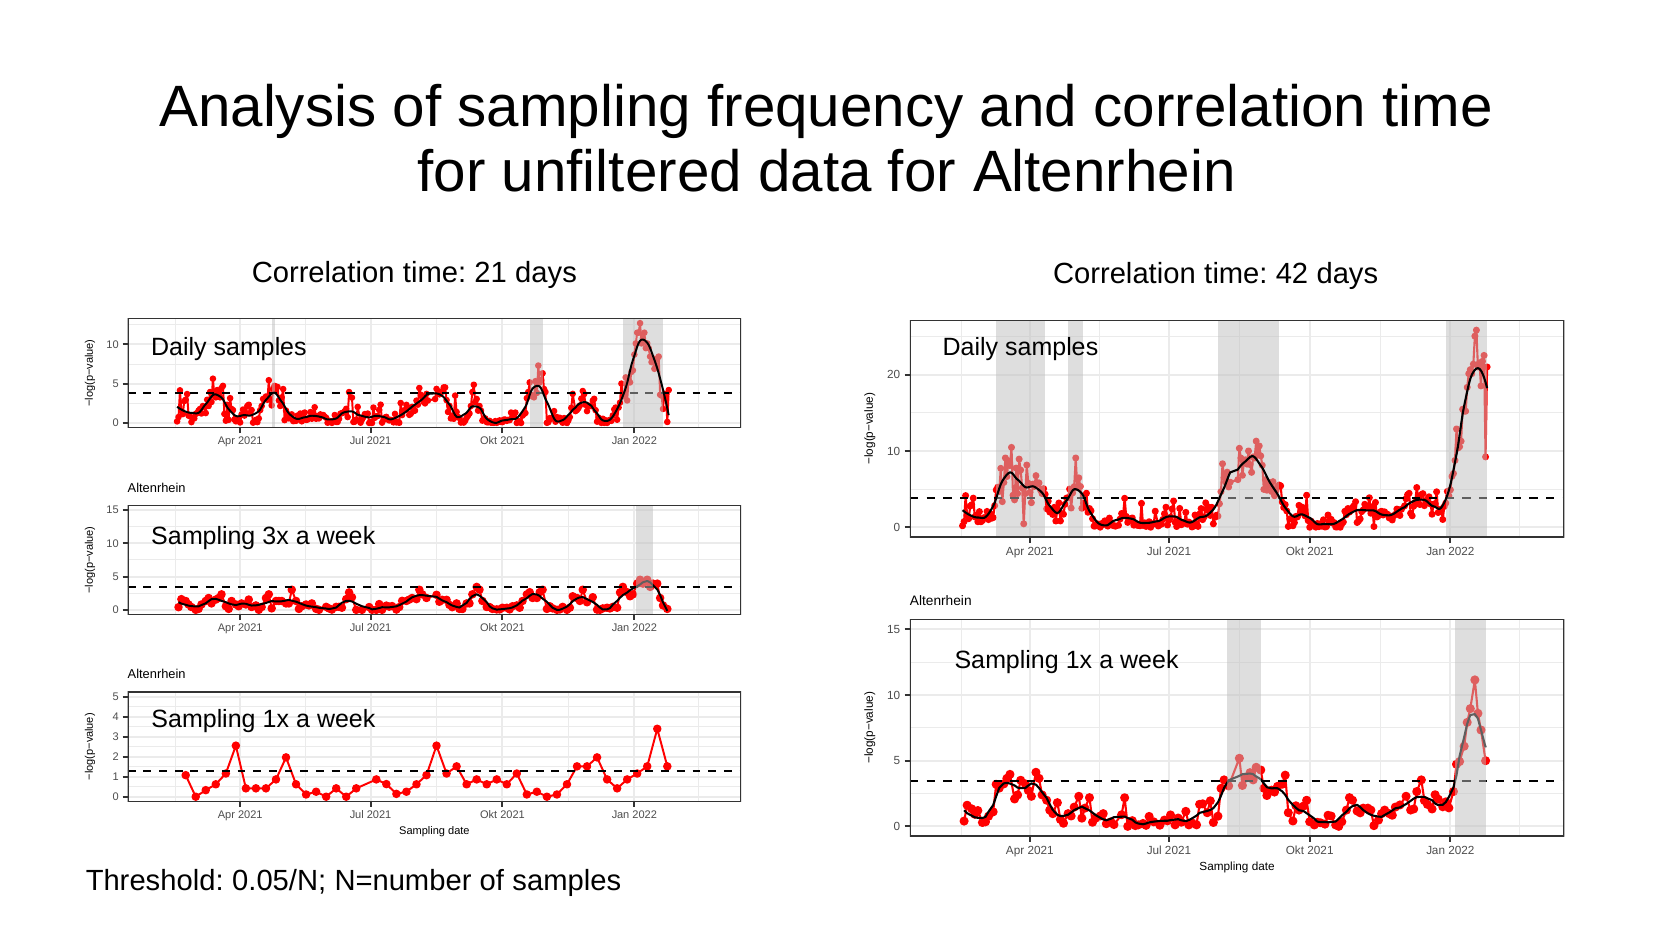

# Analysis of sampling frequency and correlation time for unfiltered data for Altenrhein
Correlation time: 21 days
Correlation time: 42 days
Daily samples
Daily samples
Sampling 3x a week
Sampling 1x a week
Sampling 1x a week
Threshold: 0.05/N; N=number of samples